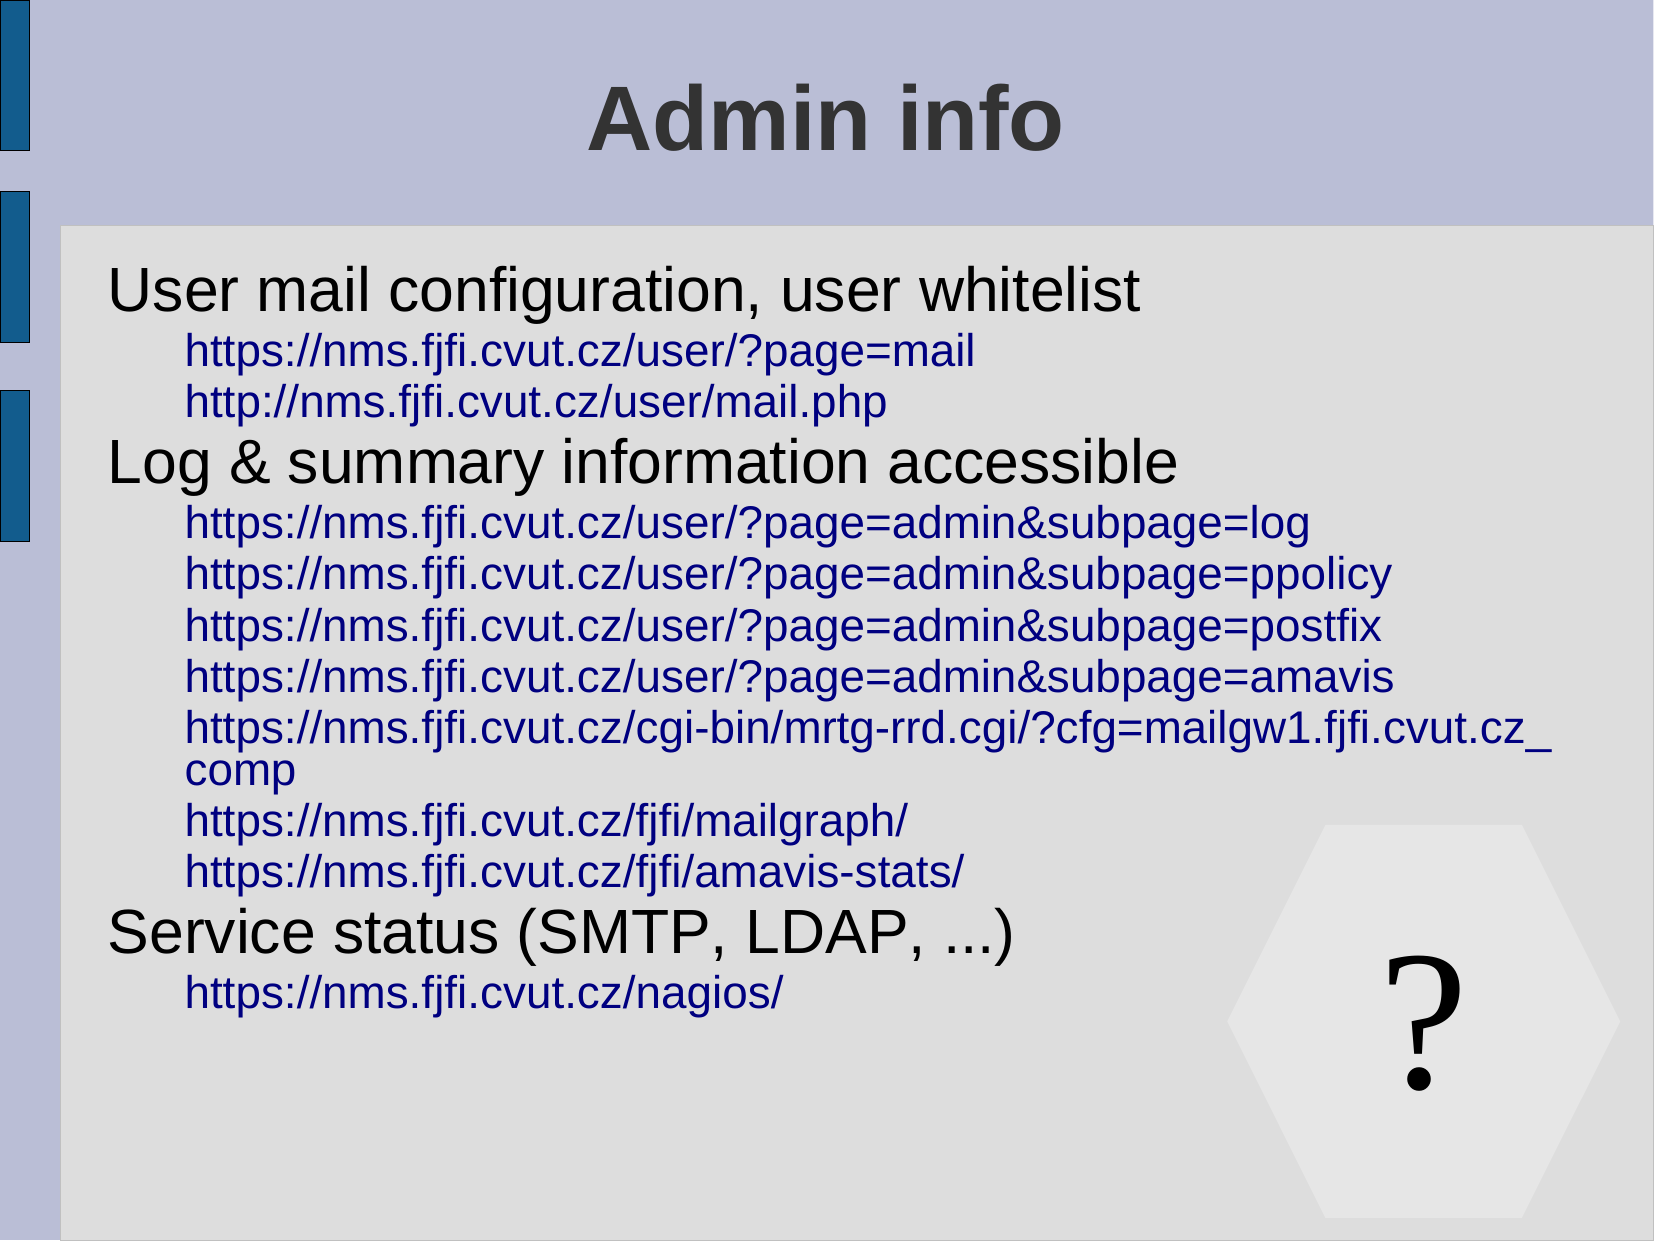

# Admin info
User mail configuration, user whitelist
https://nms.fjfi.cvut.cz/user/?page=mail
http://nms.fjfi.cvut.cz/user/mail.php
Log & summary information accessible
https://nms.fjfi.cvut.cz/user/?page=admin&subpage=log
https://nms.fjfi.cvut.cz/user/?page=admin&subpage=ppolicy
https://nms.fjfi.cvut.cz/user/?page=admin&subpage=postfix
https://nms.fjfi.cvut.cz/user/?page=admin&subpage=amavis
https://nms.fjfi.cvut.cz/cgi-bin/mrtg-rrd.cgi/?cfg=mailgw1.fjfi.cvut.cz_comp
https://nms.fjfi.cvut.cz/fjfi/mailgraph/
https://nms.fjfi.cvut.cz/fjfi/amavis-stats/
Service status (SMTP, LDAP, ...)
https://nms.fjfi.cvut.cz/nagios/
?